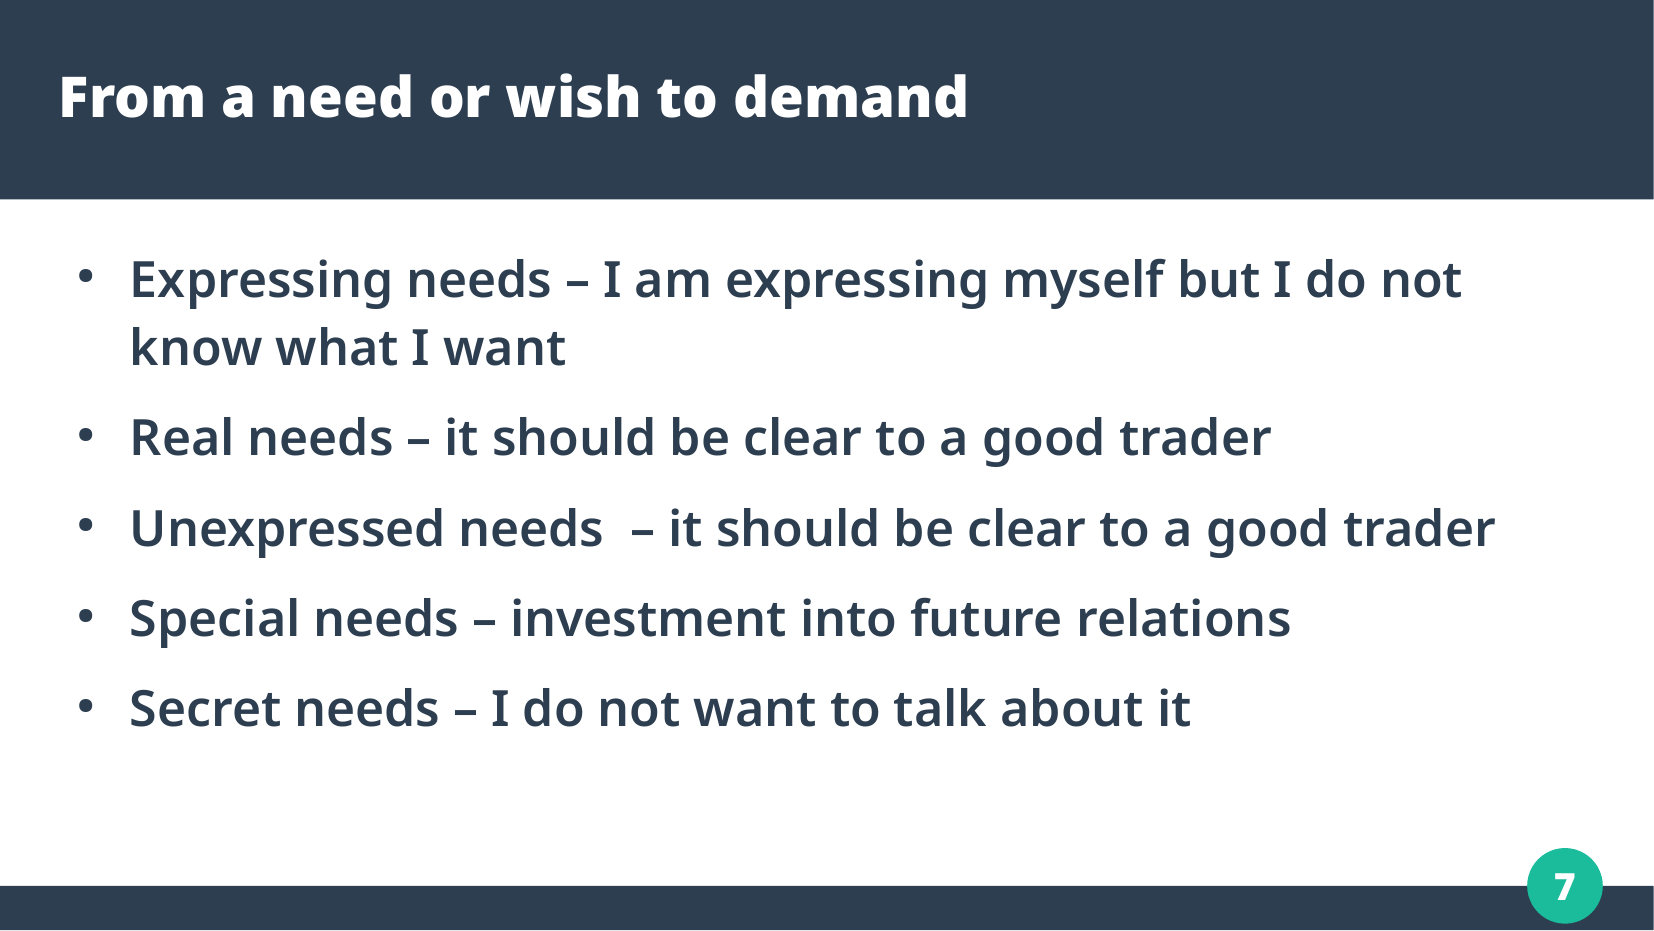

# From a need or wish to demand
Expressing needs – I am expressing myself but I do not know what I want
Real needs – it should be clear to a good trader
Unexpressed needs – it should be clear to a good trader
Special needs – investment into future relations
Secret needs – I do not want to talk about it